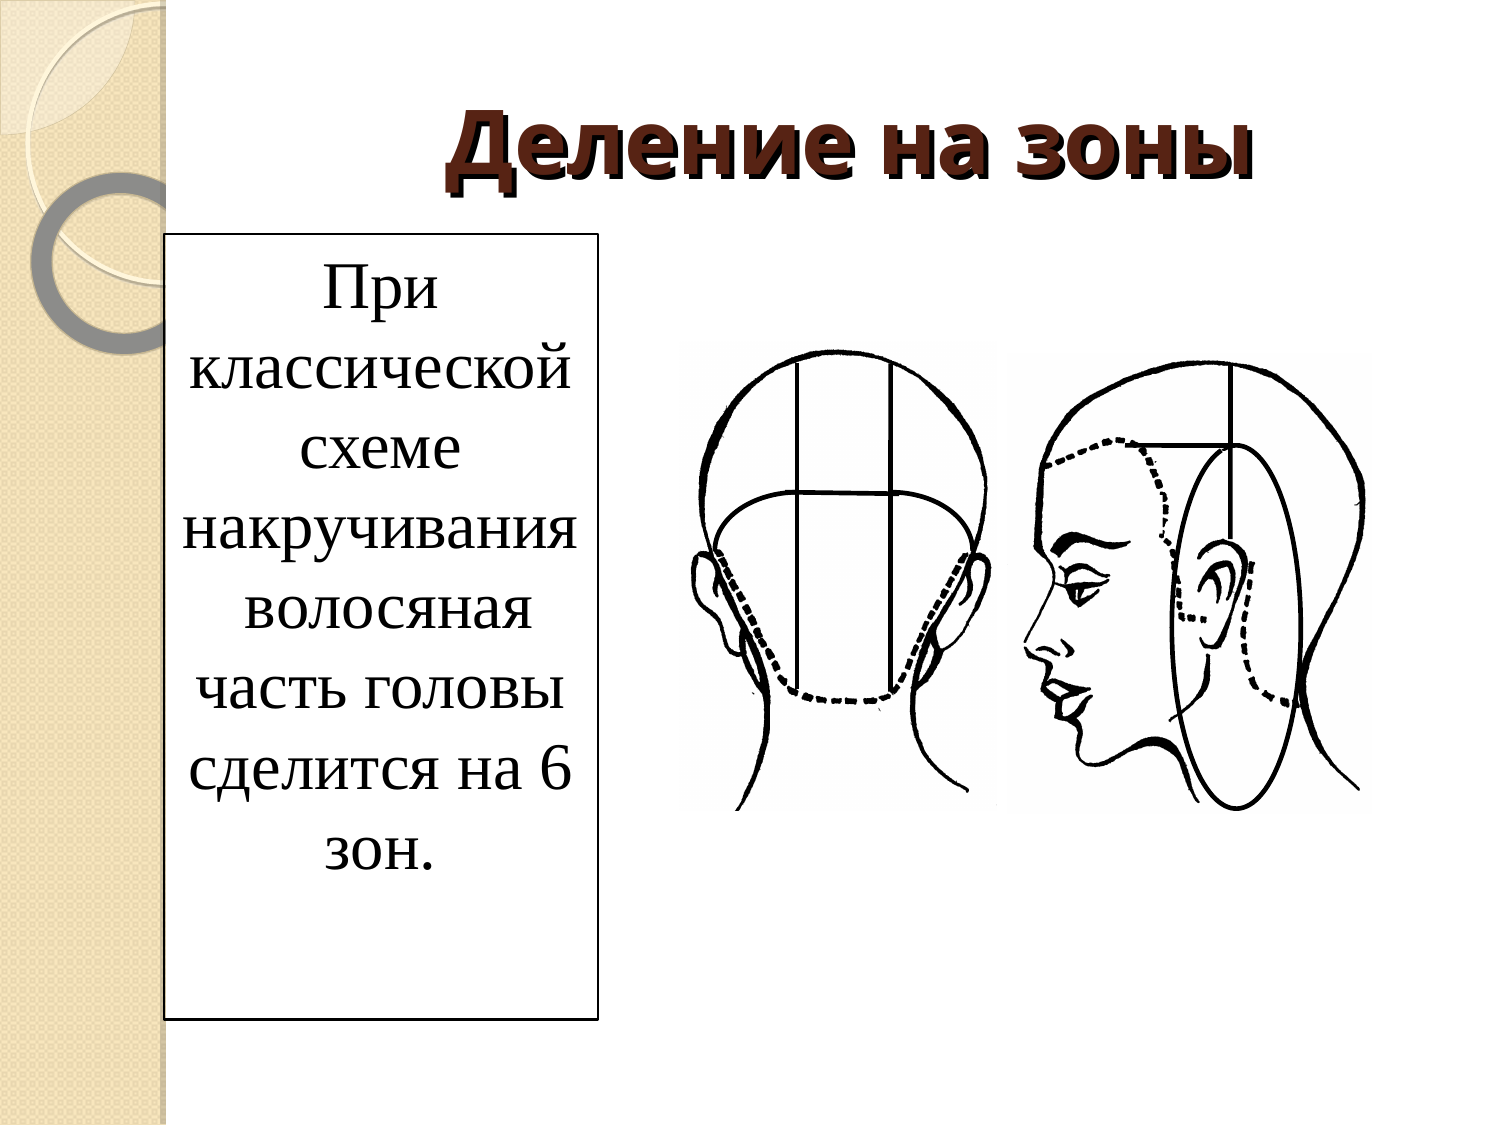

# Деление на зоны
При классической схеме накручивания волосяная часть головы сделится на 6 зон.